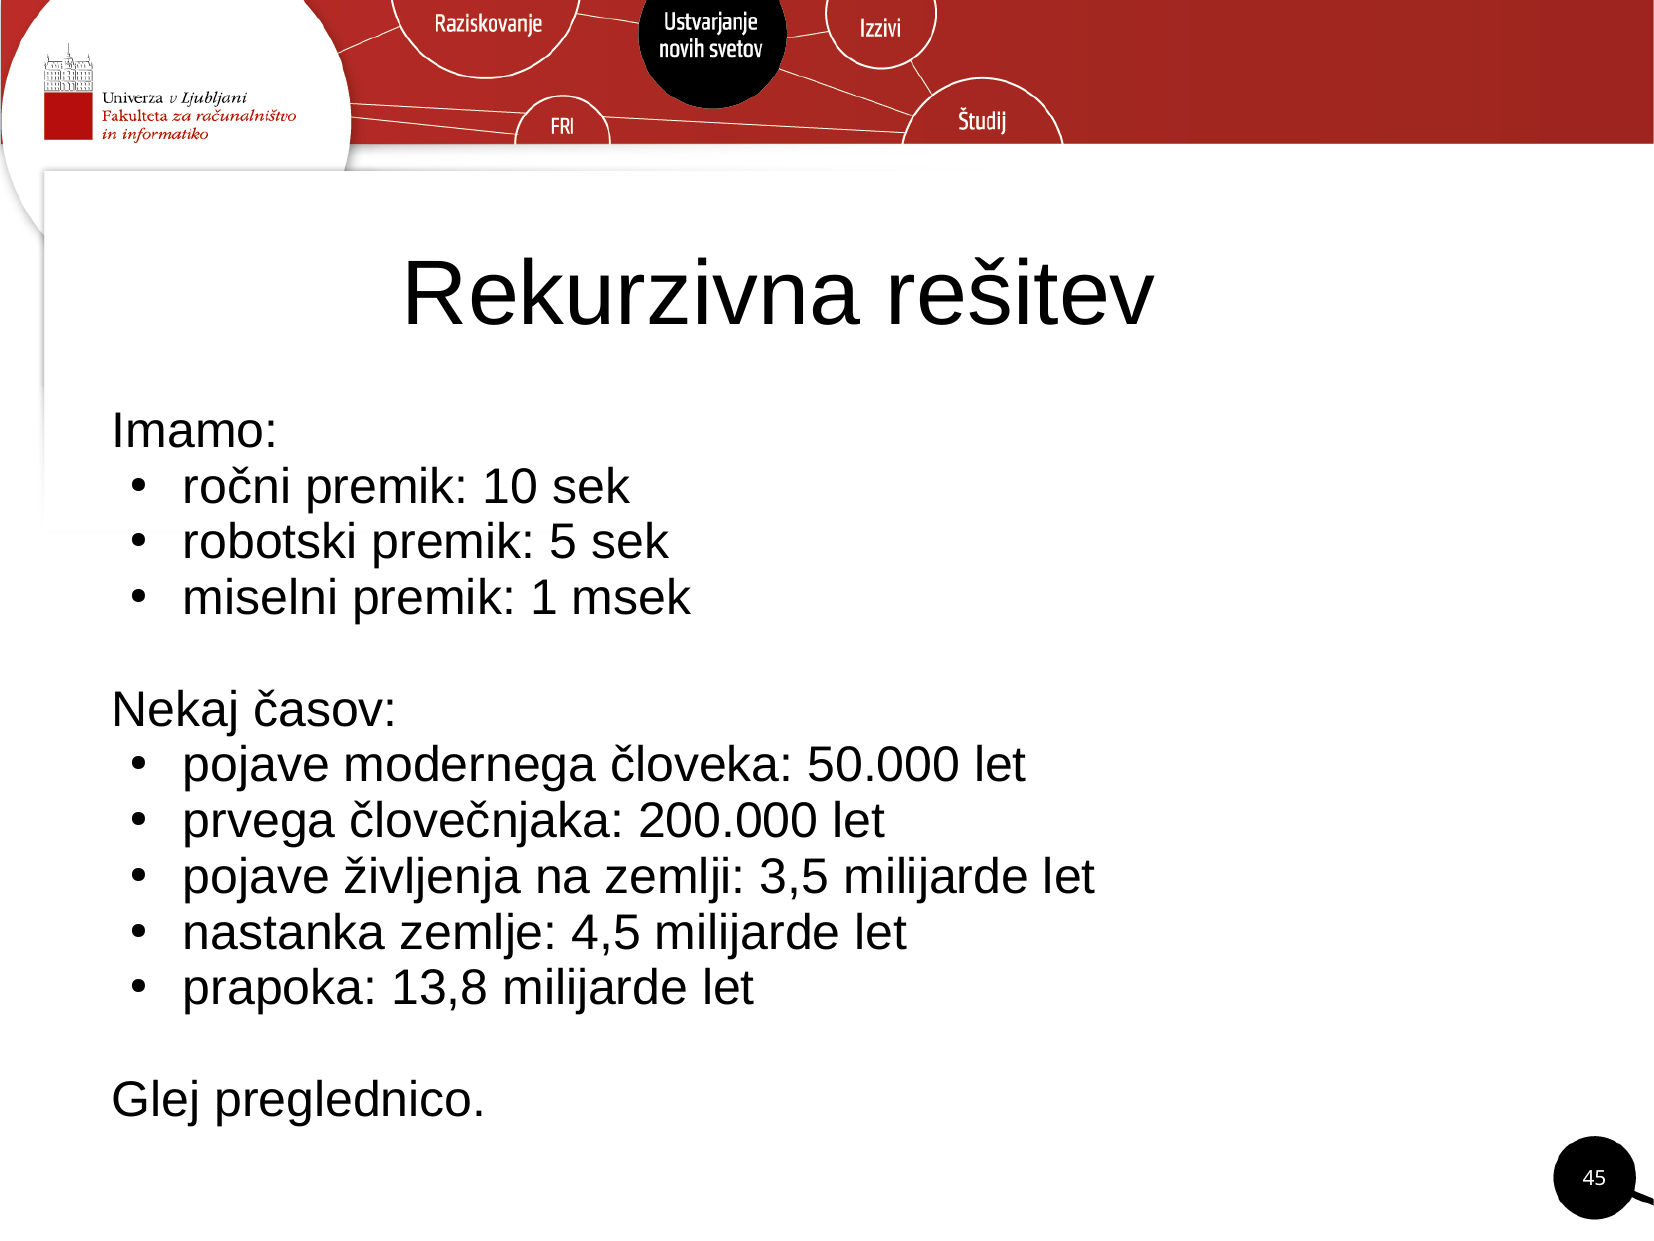

Rekurzivna rešitev
# Imamo:
ročni premik: 10 sek
robotski premik: 5 sek
miselni premik: 1 msek
Nekaj časov:
pojave modernega človeka: 50.000 let
prvega človečnjaka: 200.000 let
pojave življenja na zemlji: 3,5 milijarde let
nastanka zemlje: 4,5 milijarde let
prapoka: 13,8 milijarde let
Glej preglednico.